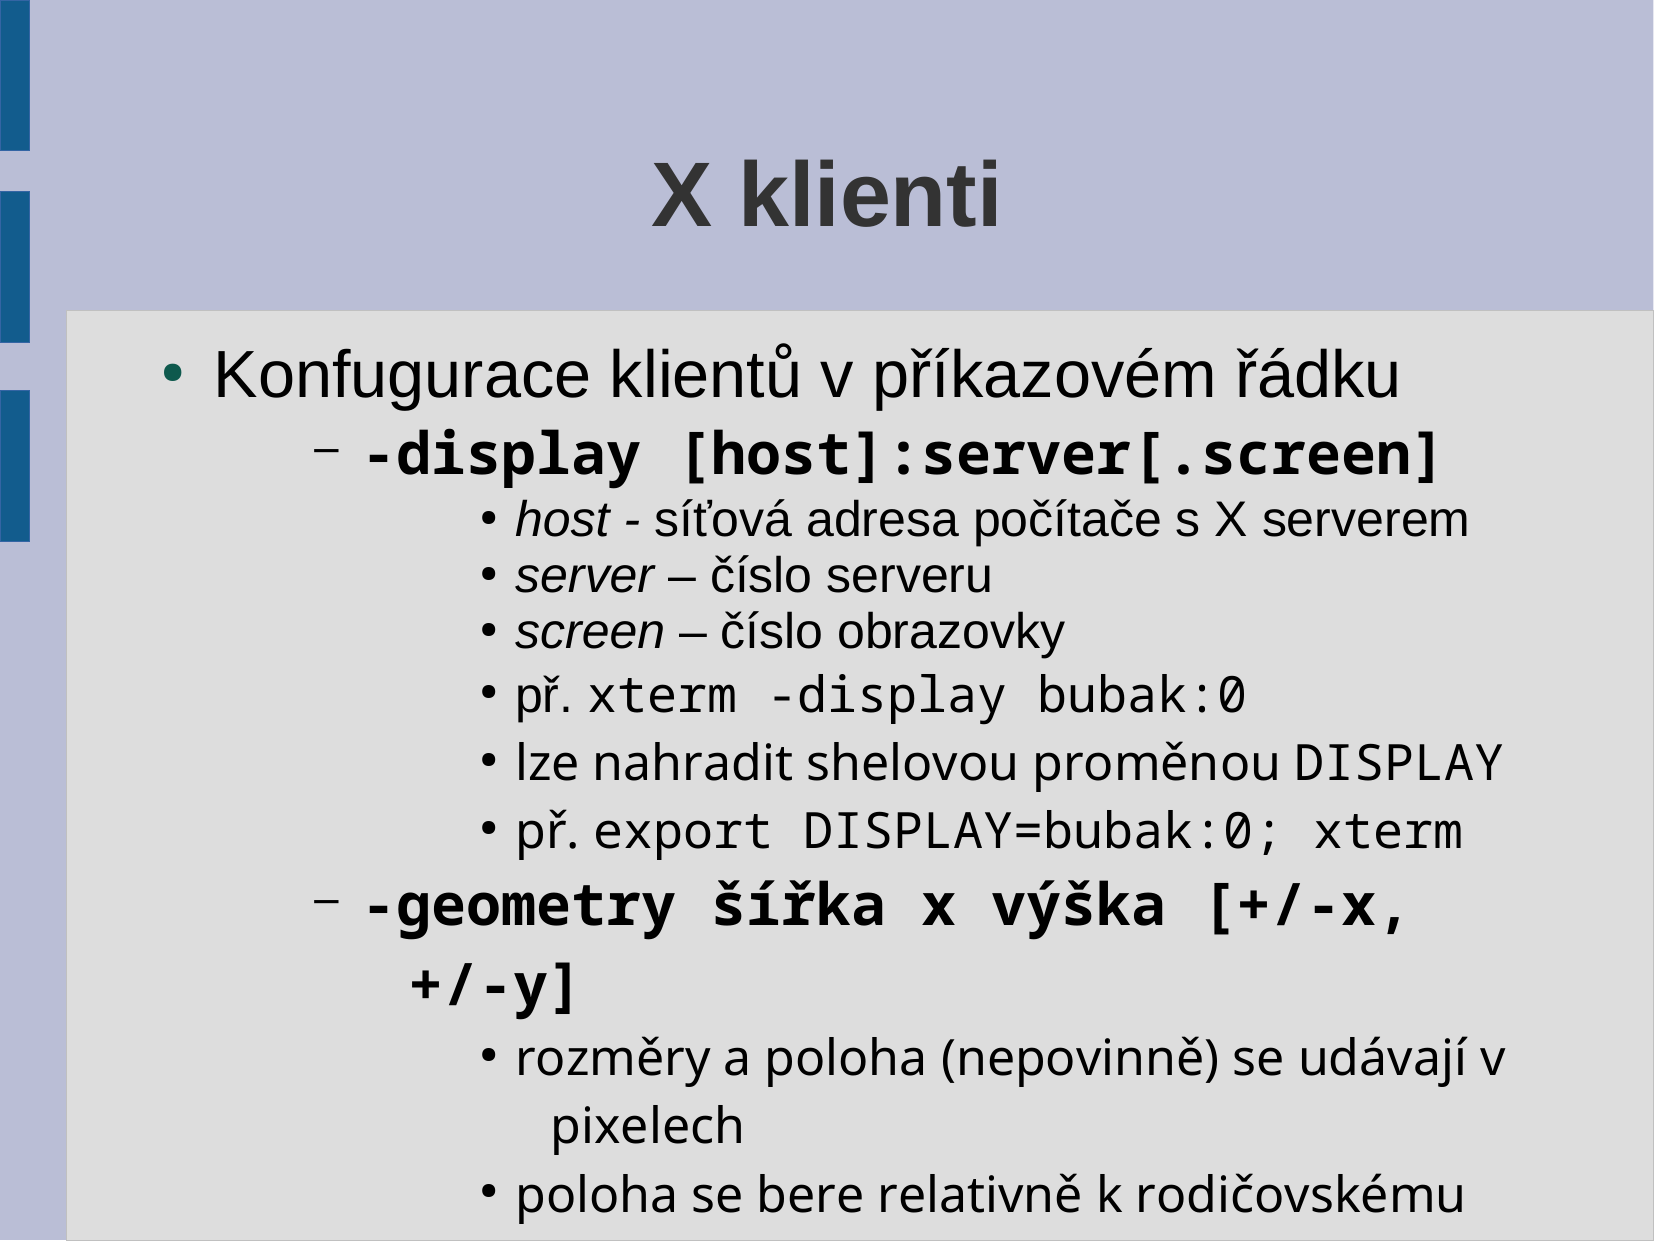

# X klienti
Konfugurace klientů v příkazovém řádku
-display [host]:server[.screen]
host - síťová adresa počítače s X serverem
server – číslo serveru
screen – číslo obrazovky
př. xterm -display bubak:0
lze nahradit shelovou proměnou DISPLAY
př. export DISPLAY=bubak:0; xterm
-geometry šířka x výška [+/-x, +/-y]
rozměry a poloha (nepovinně) se udávají v pixelech
poloha se bere relativně k rodičovskému oknu
záporné hodnoty jsou brány jako vzálenost od pravého dolního okraje obrazovky
př. xterm -geometry 100x100+1-1